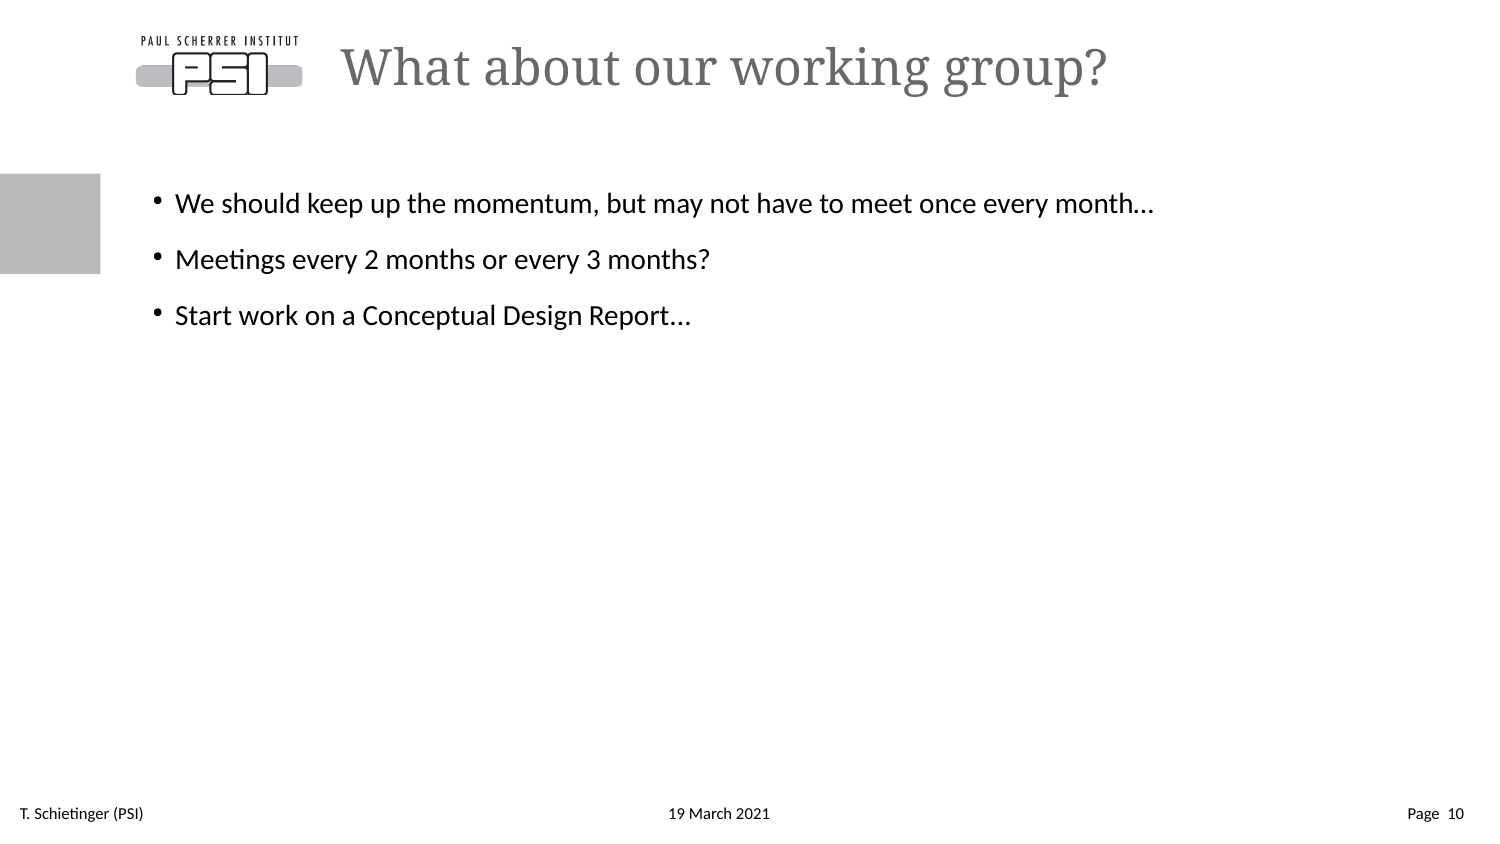

# What about our working group?
We should keep up the momentum, but may not have to meet once every month…
Meetings every 2 months or every 3 months?
Start work on a Conceptual Design Report...